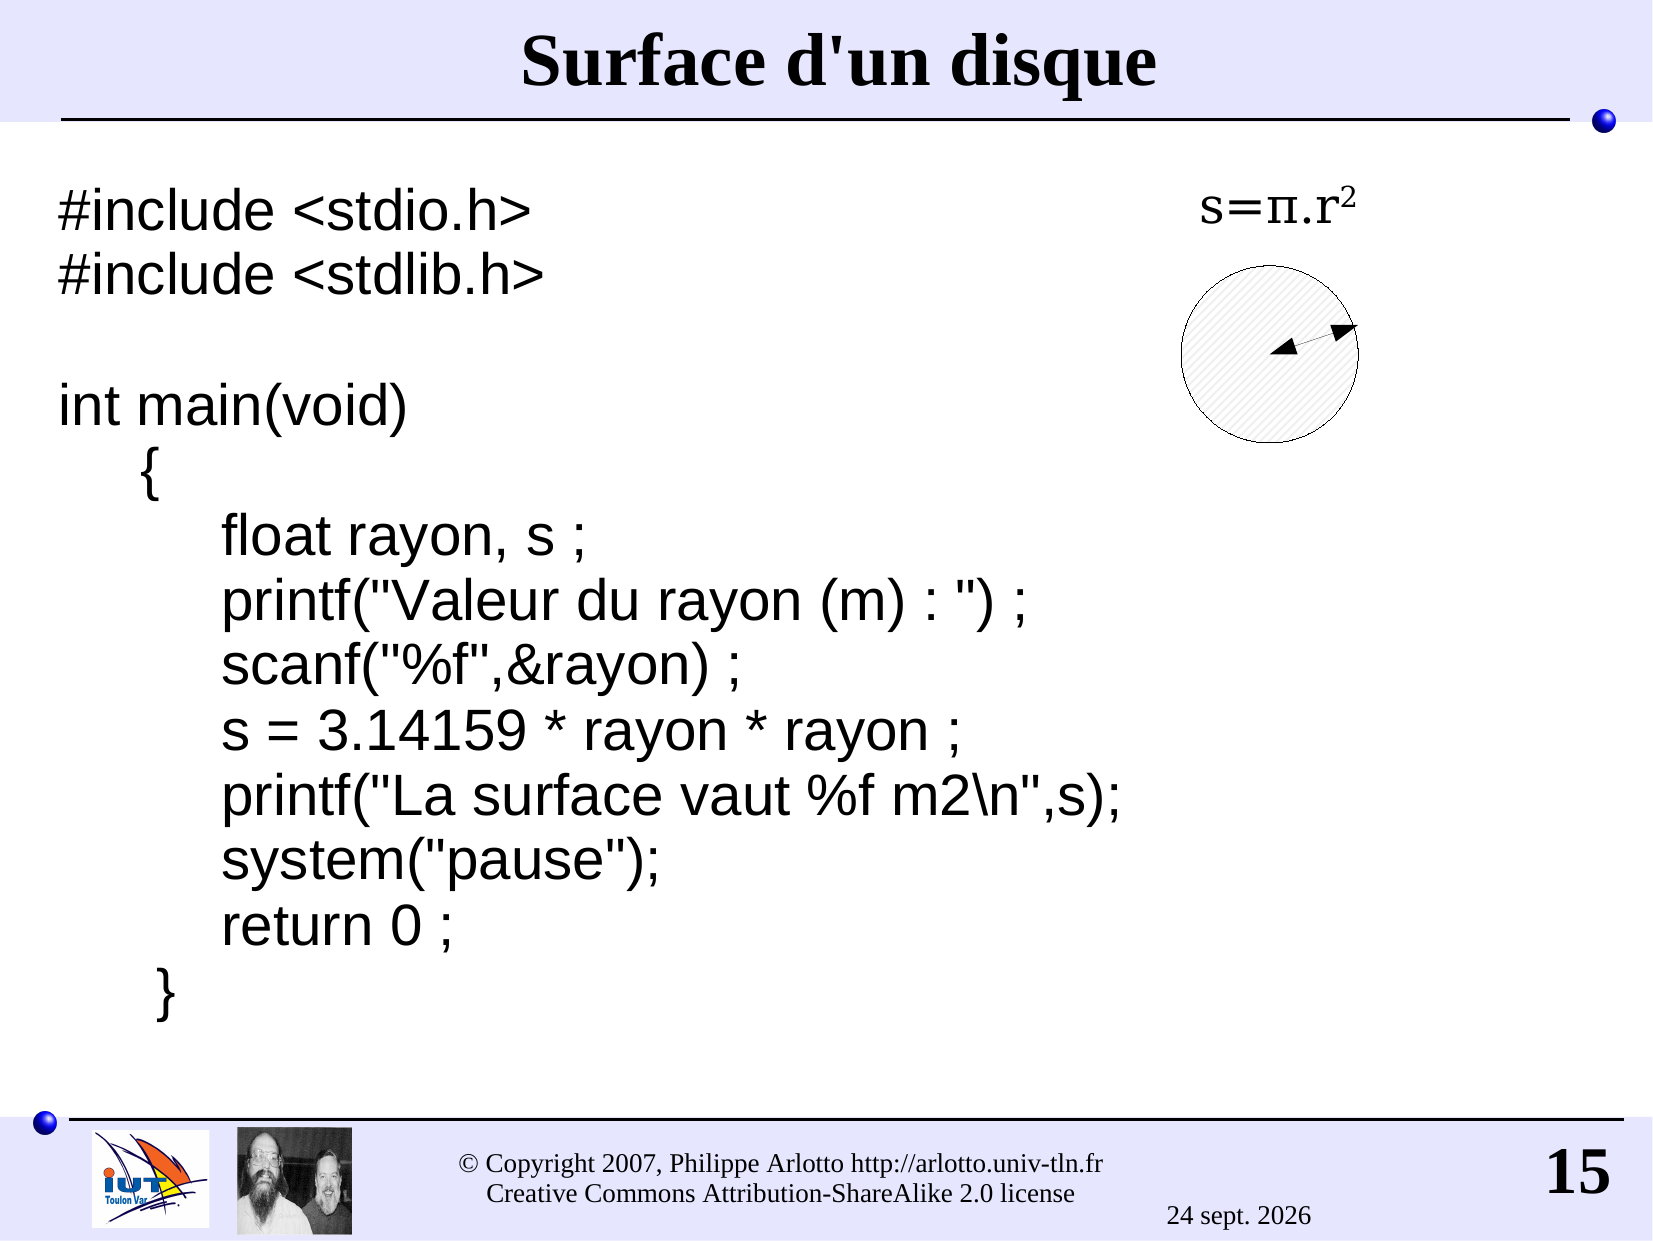

# Surface d'un disque
#include <stdio.h>
#include <stdlib.h>
int main(void)
 {
 float rayon, s ;
 printf("Valeur du rayon (m) : ") ;
 scanf("%f",&rayon) ;
 s = 3.14159 * rayon * rayon ;
 printf("La surface vaut %f m2\n",s);
 system("pause");
 return 0 ;
 }
s=π.r2